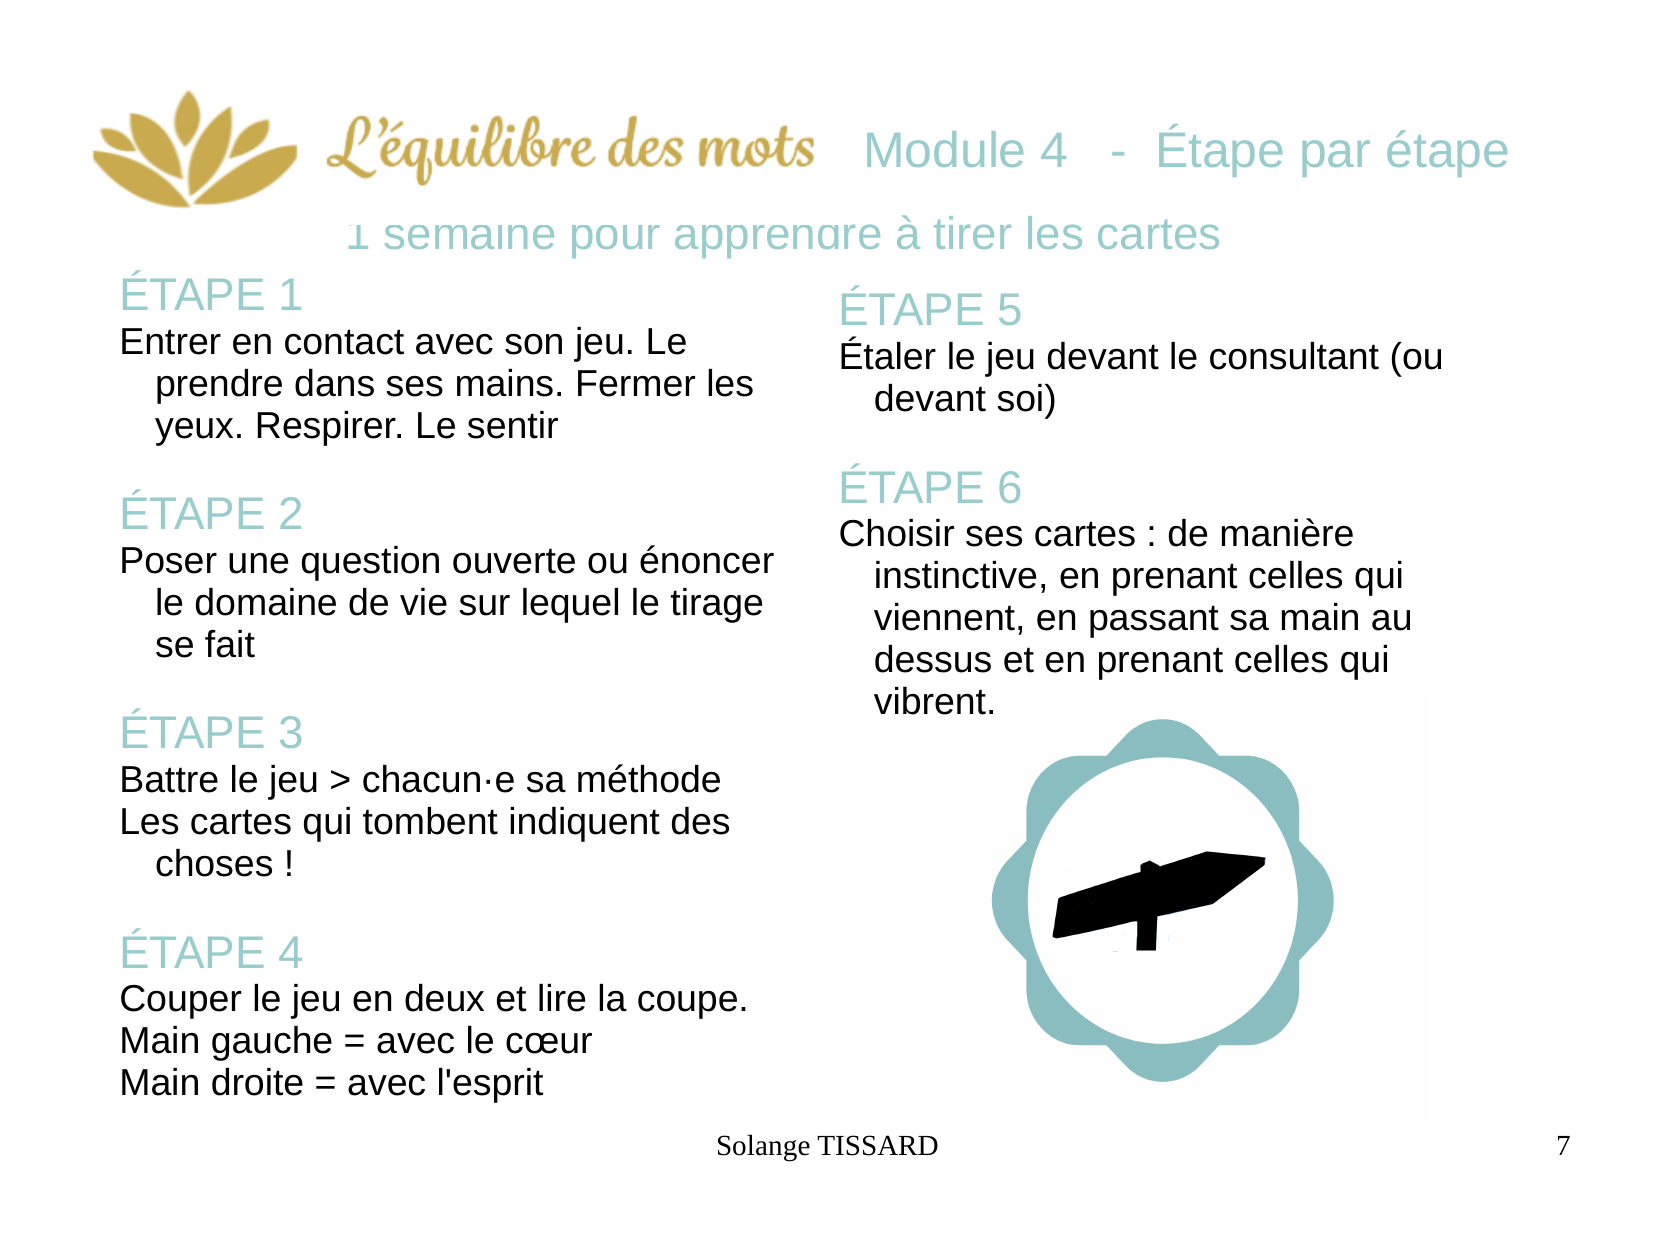

# Module 4 - Étape par étape
ÉTAPE 1
Entrer en contact avec son jeu. Le prendre dans ses mains. Fermer les yeux. Respirer. Le sentir
ÉTAPE 2
Poser une question ouverte ou énoncer le domaine de vie sur lequel le tirage se fait
ÉTAPE 3
Battre le jeu > chacun·e sa méthode
Les cartes qui tombent indiquent des choses !
ÉTAPE 4
Couper le jeu en deux et lire la coupe.
Main gauche = avec le cœur
Main droite = avec l'esprit
1 semaine pour apprendre à tirer les cartes
ÉTAPE 5
Étaler le jeu devant le consultant (ou devant soi)
ÉTAPE 6
Choisir ses cartes : de manière instinctive, en prenant celles qui viennent, en passant sa main au dessus et en prenant celles qui vibrent.
Solange TISSARD
7